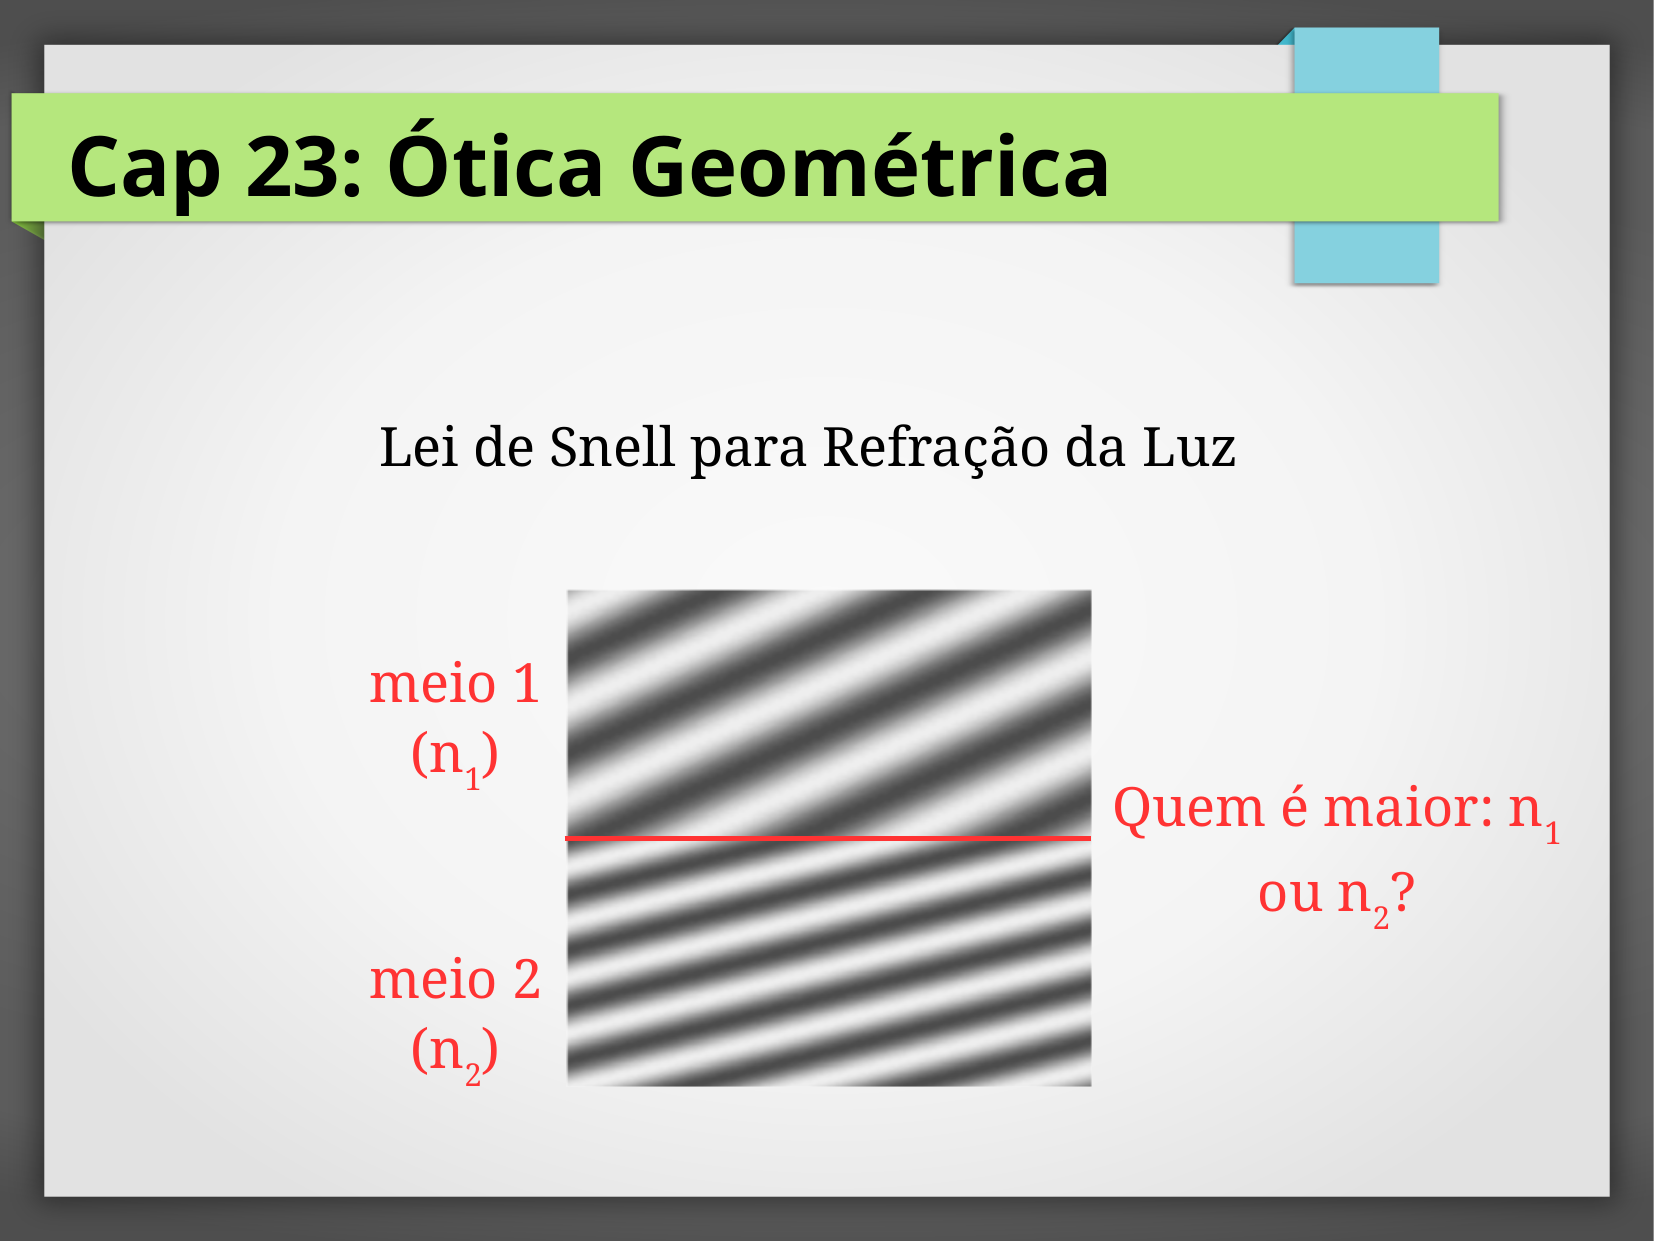

Cap 23: Ótica Geométrica
Lei de Snell para Refração da Luz
meio 1
meio 2
(n1)
(n2)
Quem é maior: n1 ou n2?